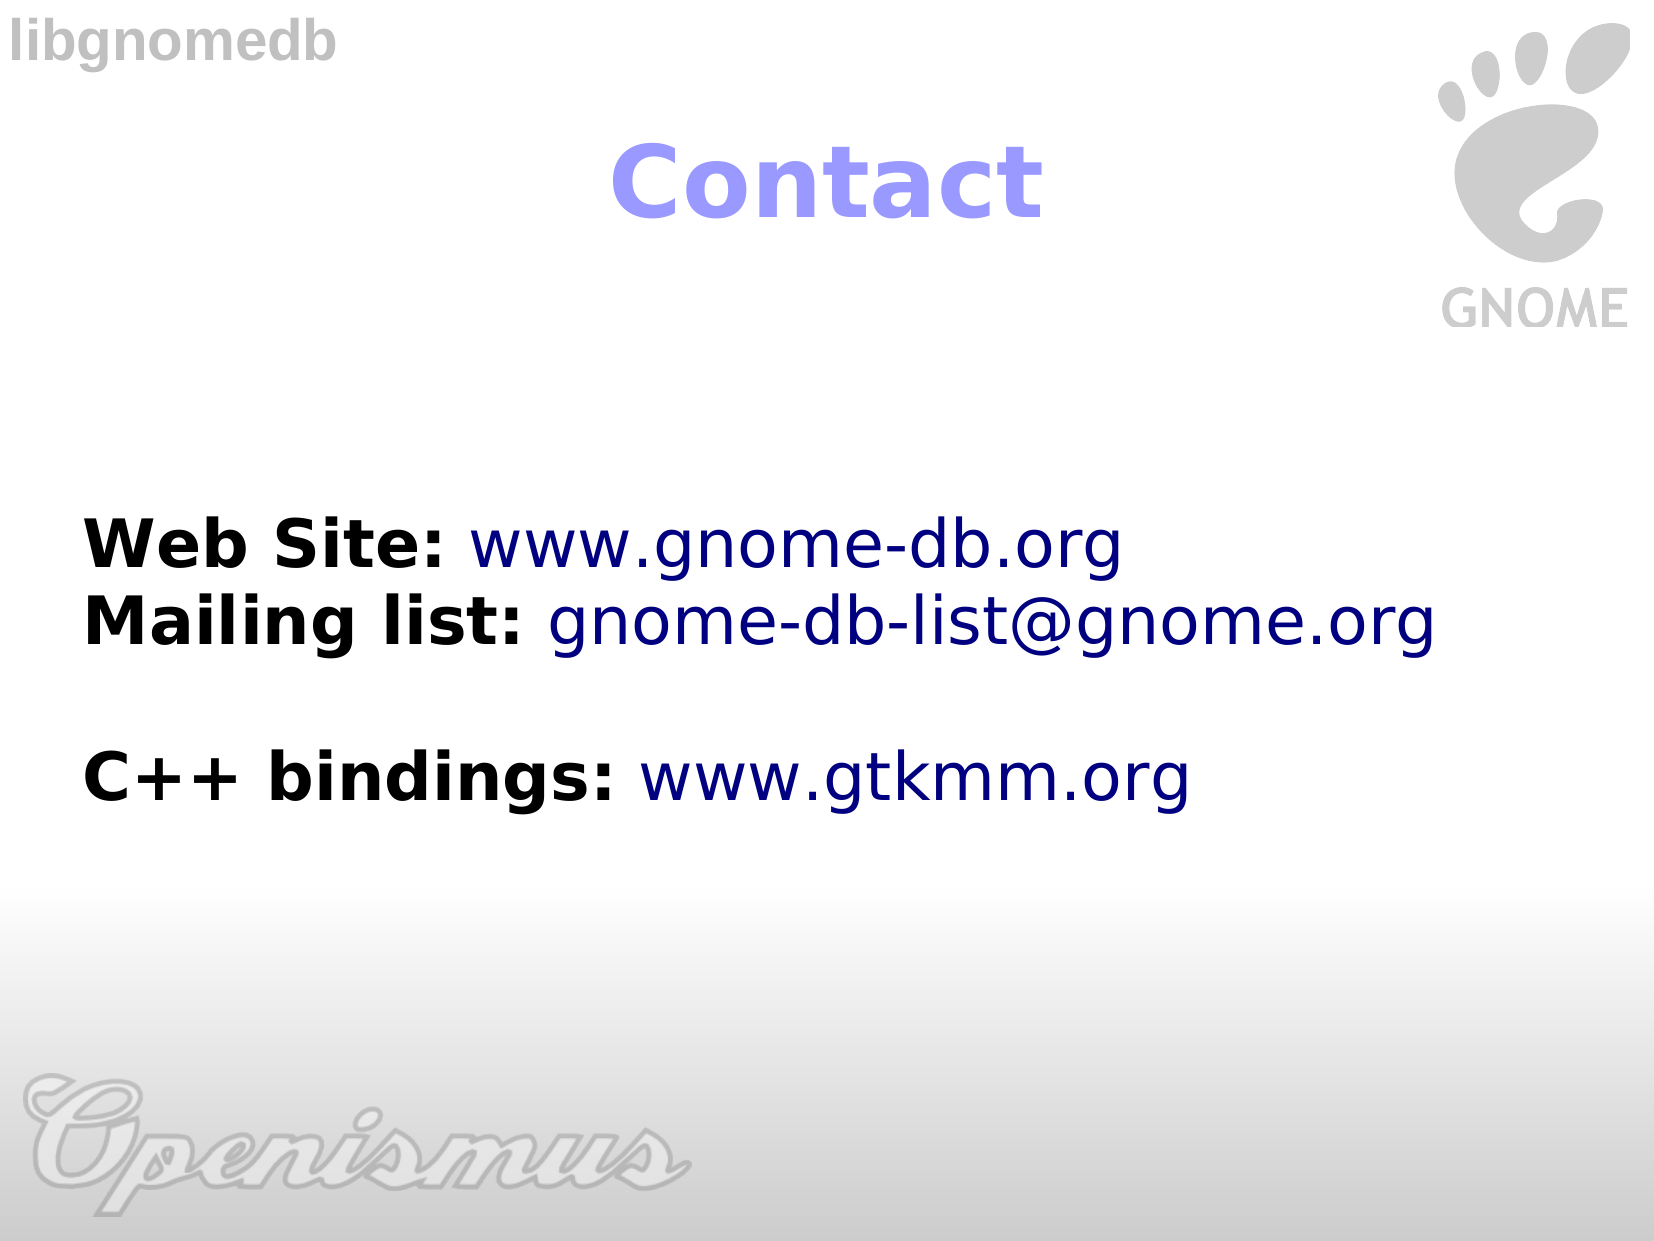

# Contact
Web Site: www.gnome-db.org
Mailing list: gnome-db-list@gnome.org
C++ bindings: www.gtkmm.org